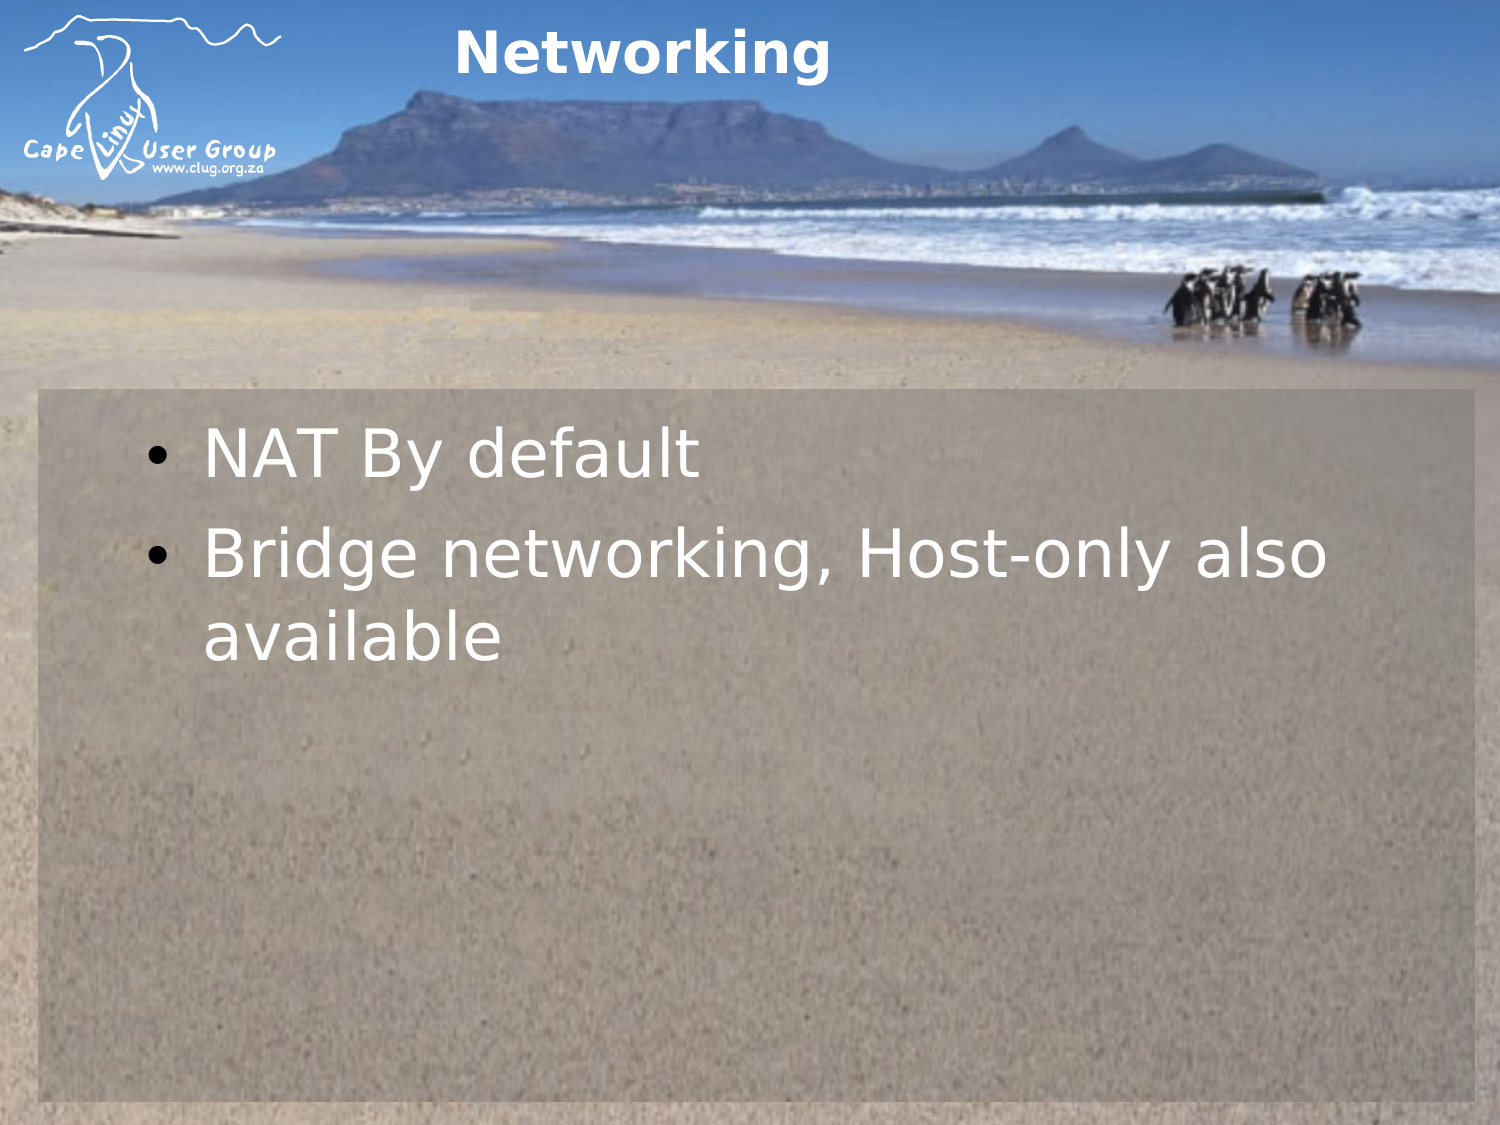

# Networking
NAT By default
Bridge networking, Host-only also available